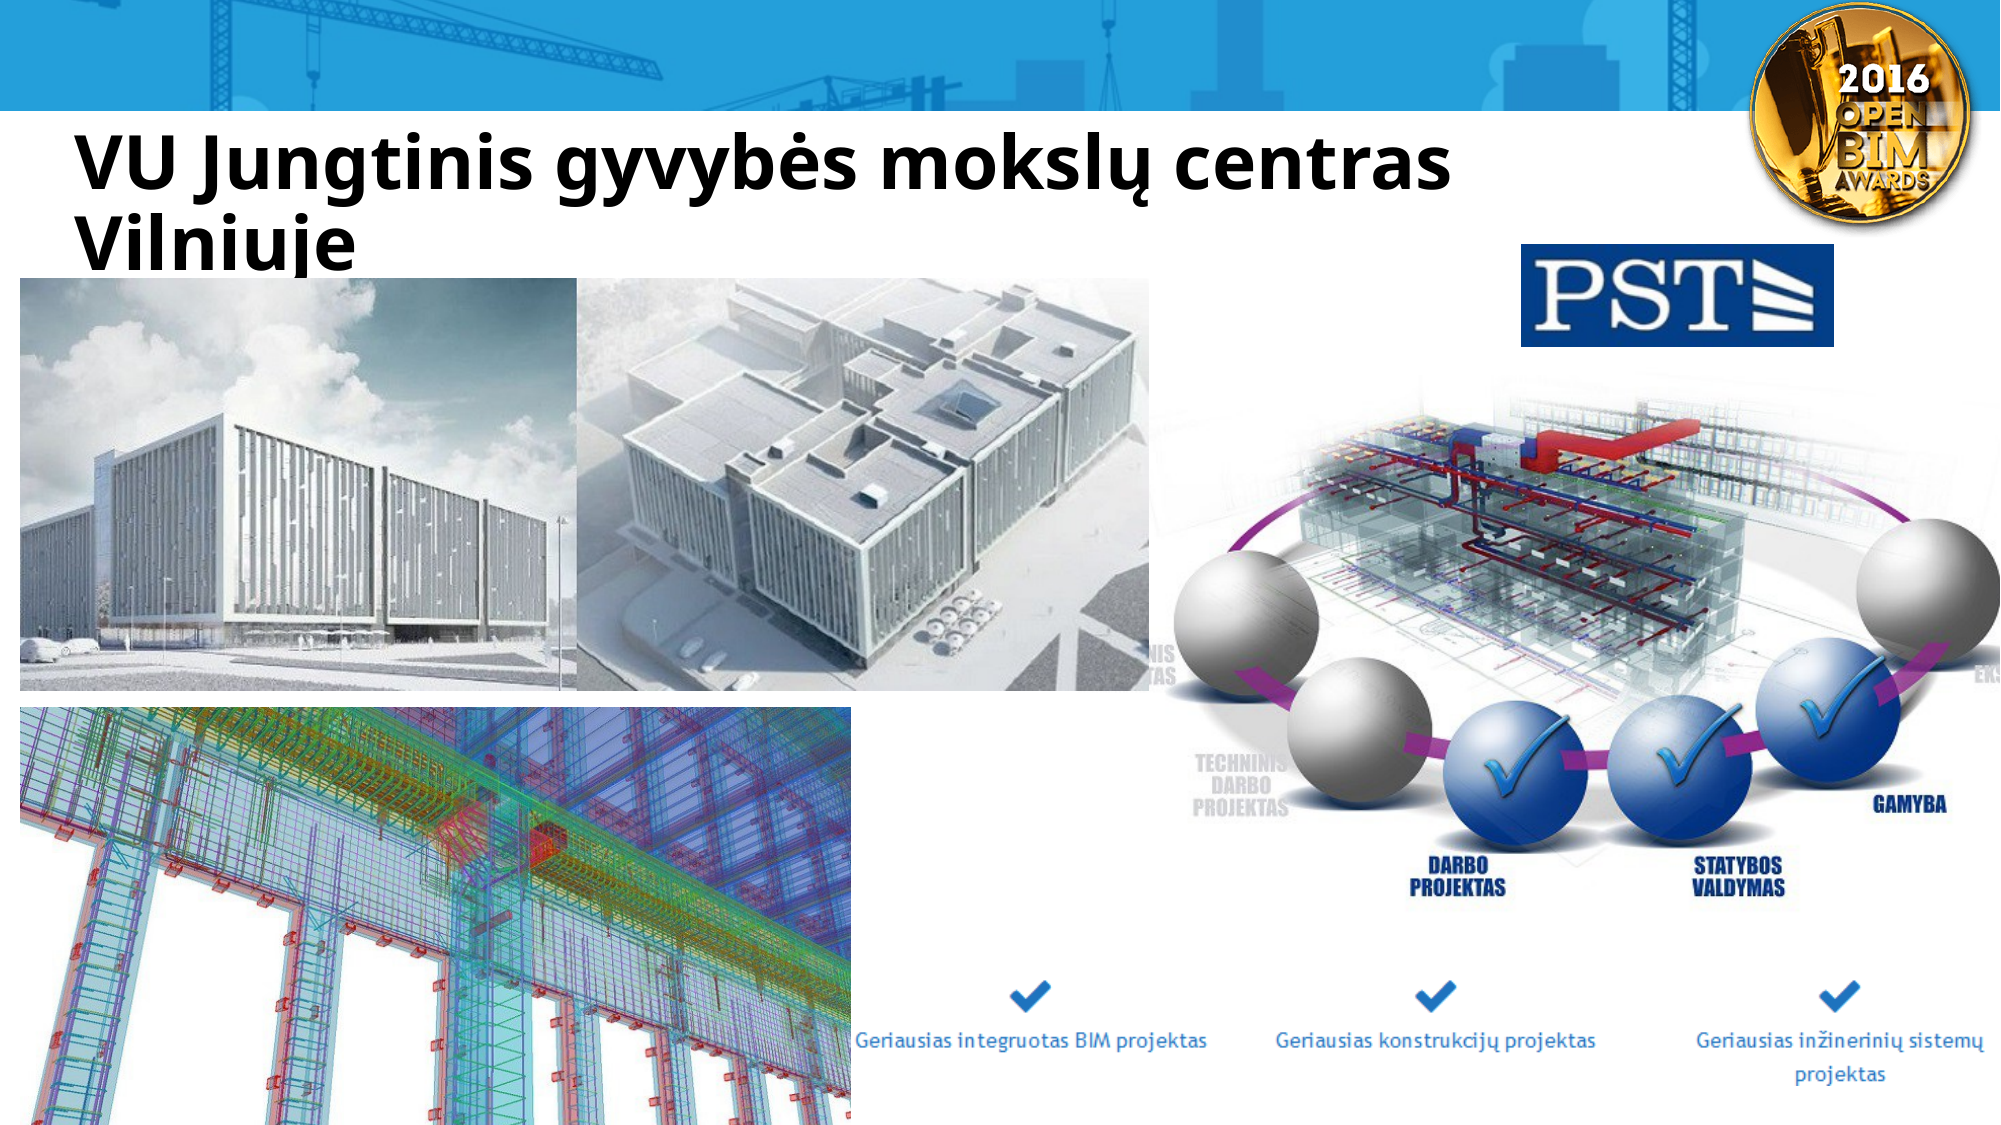

# VU Jungtinis gyvybės mokslų centras Vilniuje